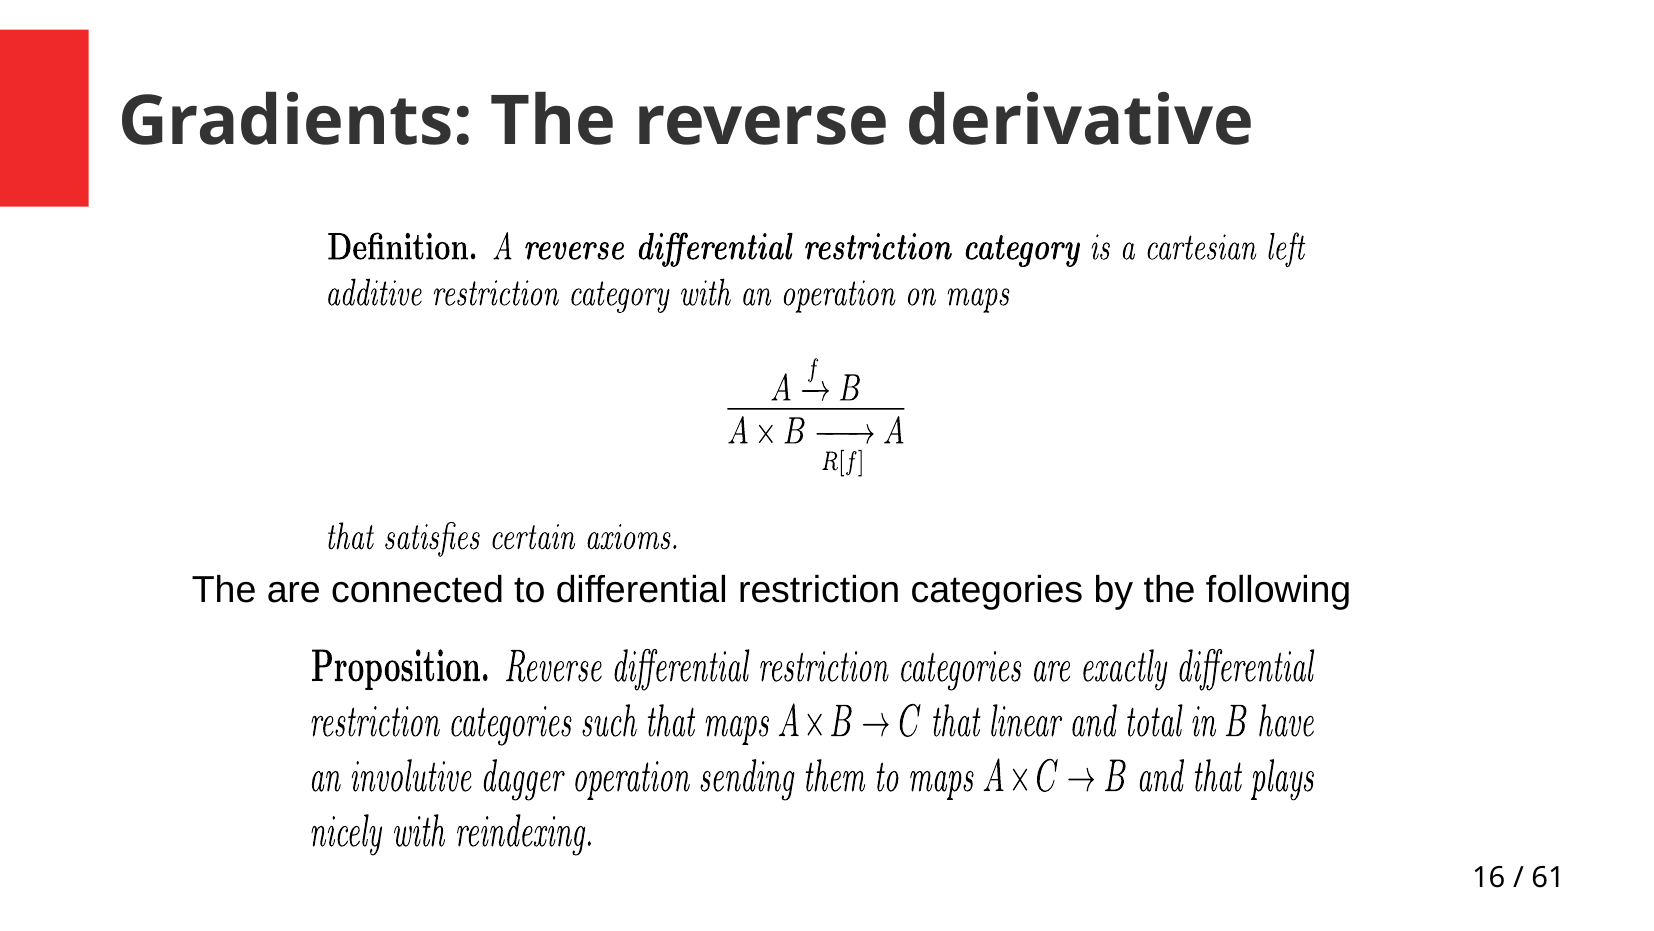

# Gradients: The reverse derivative
The are connected to differential restriction categories by the following
16